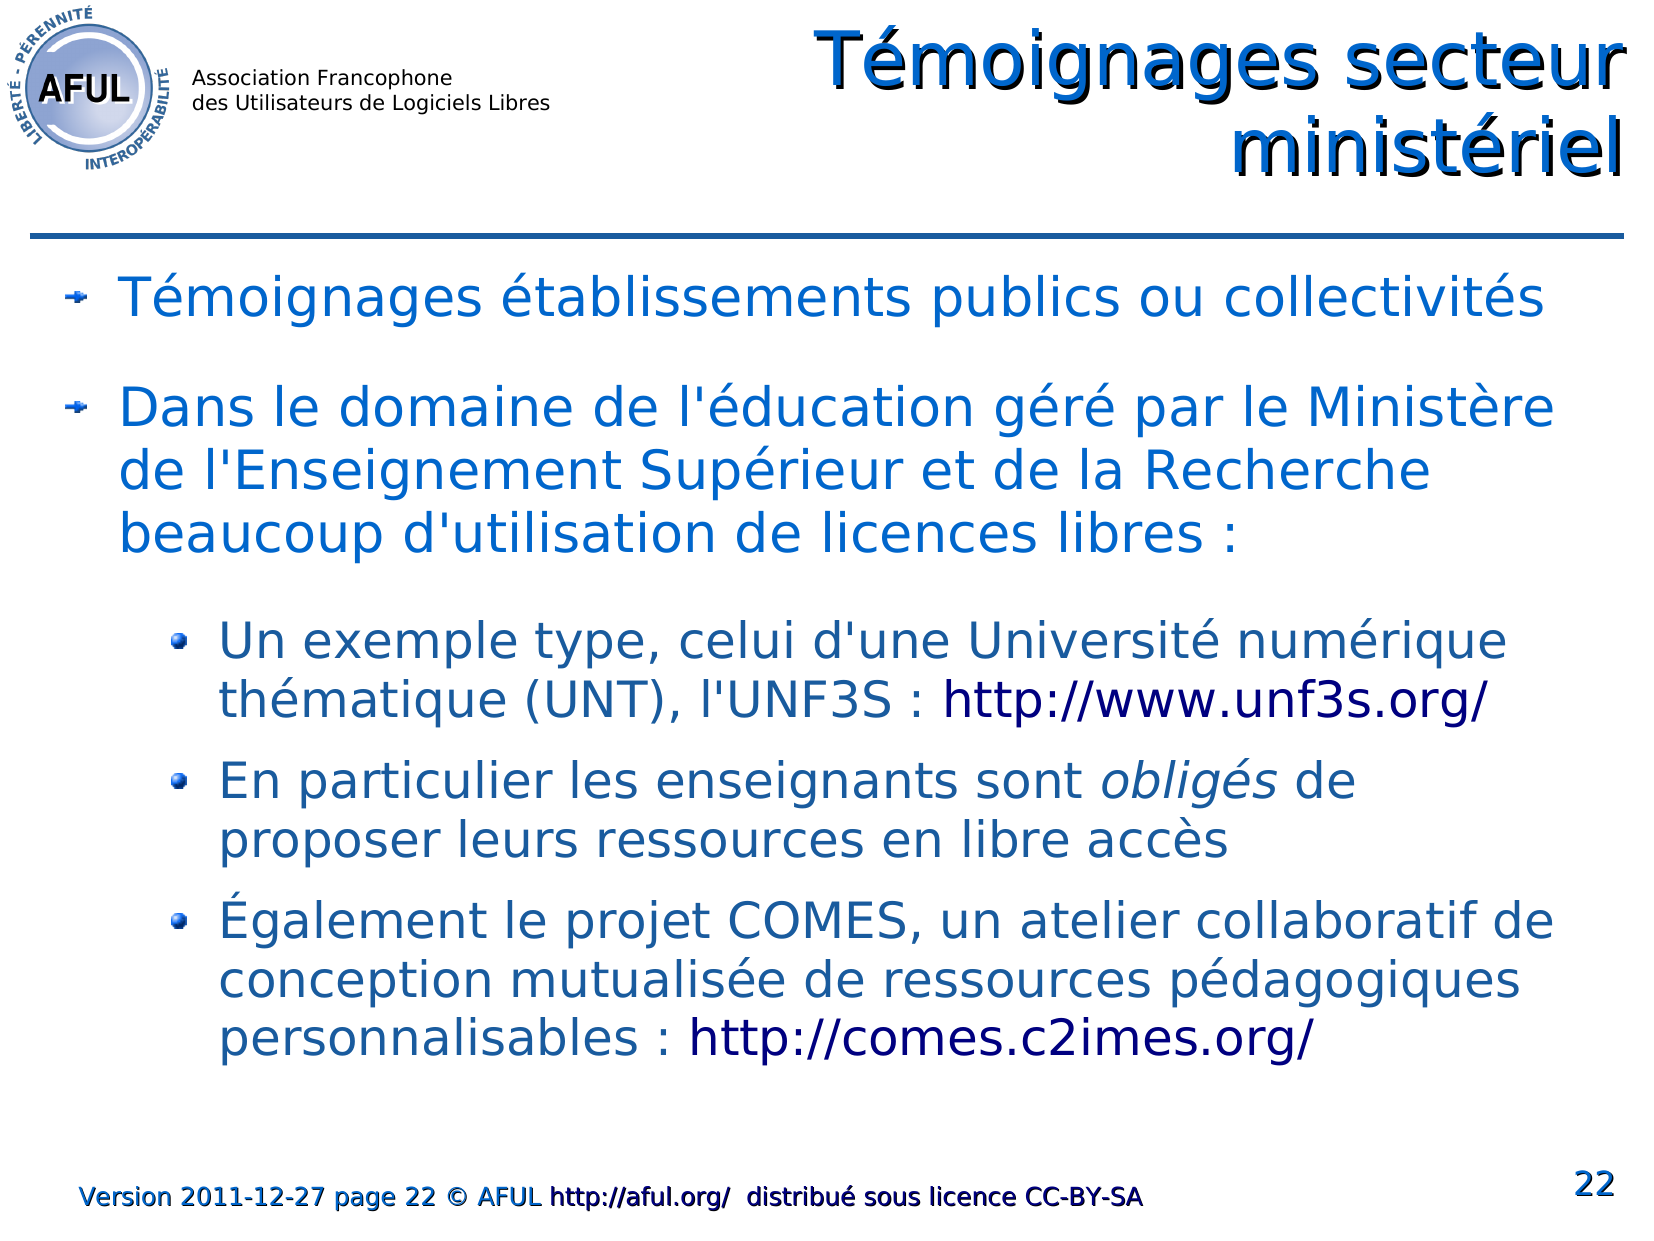

# Témoignages secteur ministériel
Témoignages établissements publics ou collectivités
Dans le domaine de l'éducation géré par le Ministère de l'Enseignement Supérieur et de la Recherche beaucoup d'utilisation de licences libres :
Un exemple type, celui d'une Université numérique thématique (UNT), l'UNF3S : http://www.unf3s.org/
En particulier les enseignants sont obligés de proposer leurs ressources en libre accès
Également le projet COMES, un atelier collaboratif de conception mutualisée de ressources pédagogiques personnalisables : http://comes.c2imes.org/